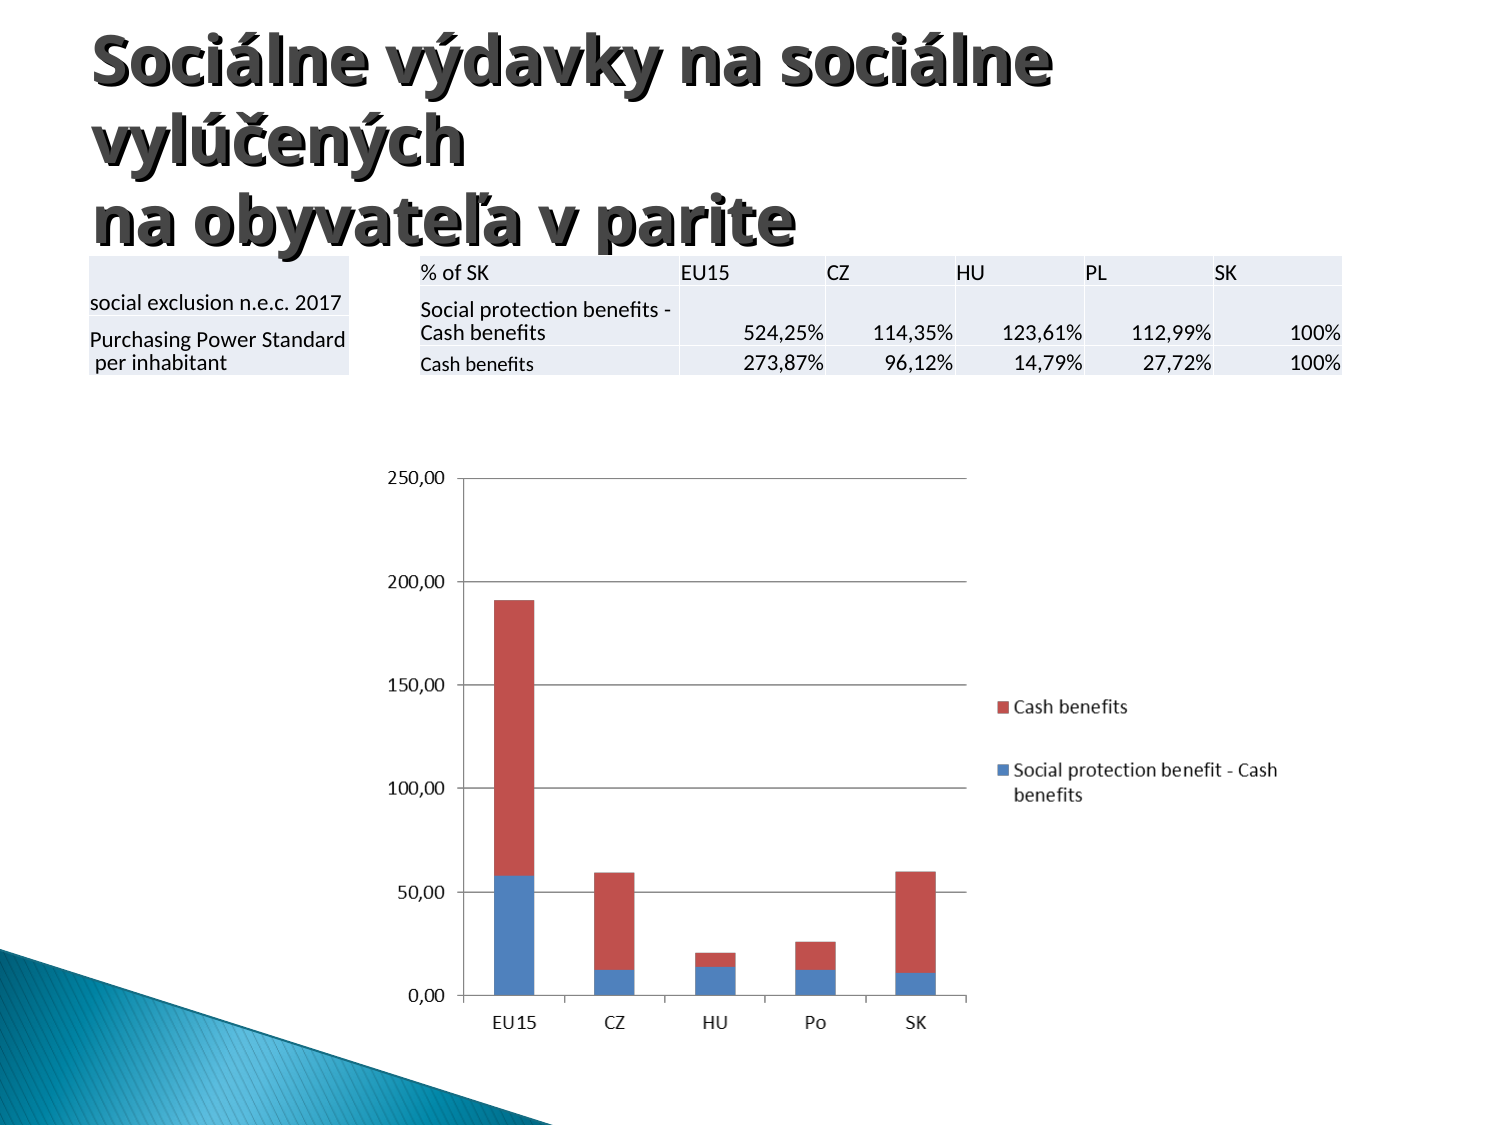

Sociálne výdavky na sociálne vylúčených
na obyvateľa v parite
| social exclusion n.e.c. 2017 |
| --- |
| Purchasing Power Standard per inhabitant |
| % of SK | EU15 | CZ | HU | PL | SK |
| --- | --- | --- | --- | --- | --- |
| Social protection benefits - Cash benefits | 524,25% | 114,35% | 123,61% | 112,99% | 100% |
| Cash benefits | 273,87% | 96,12% | 14,79% | 27,72% | 100% |